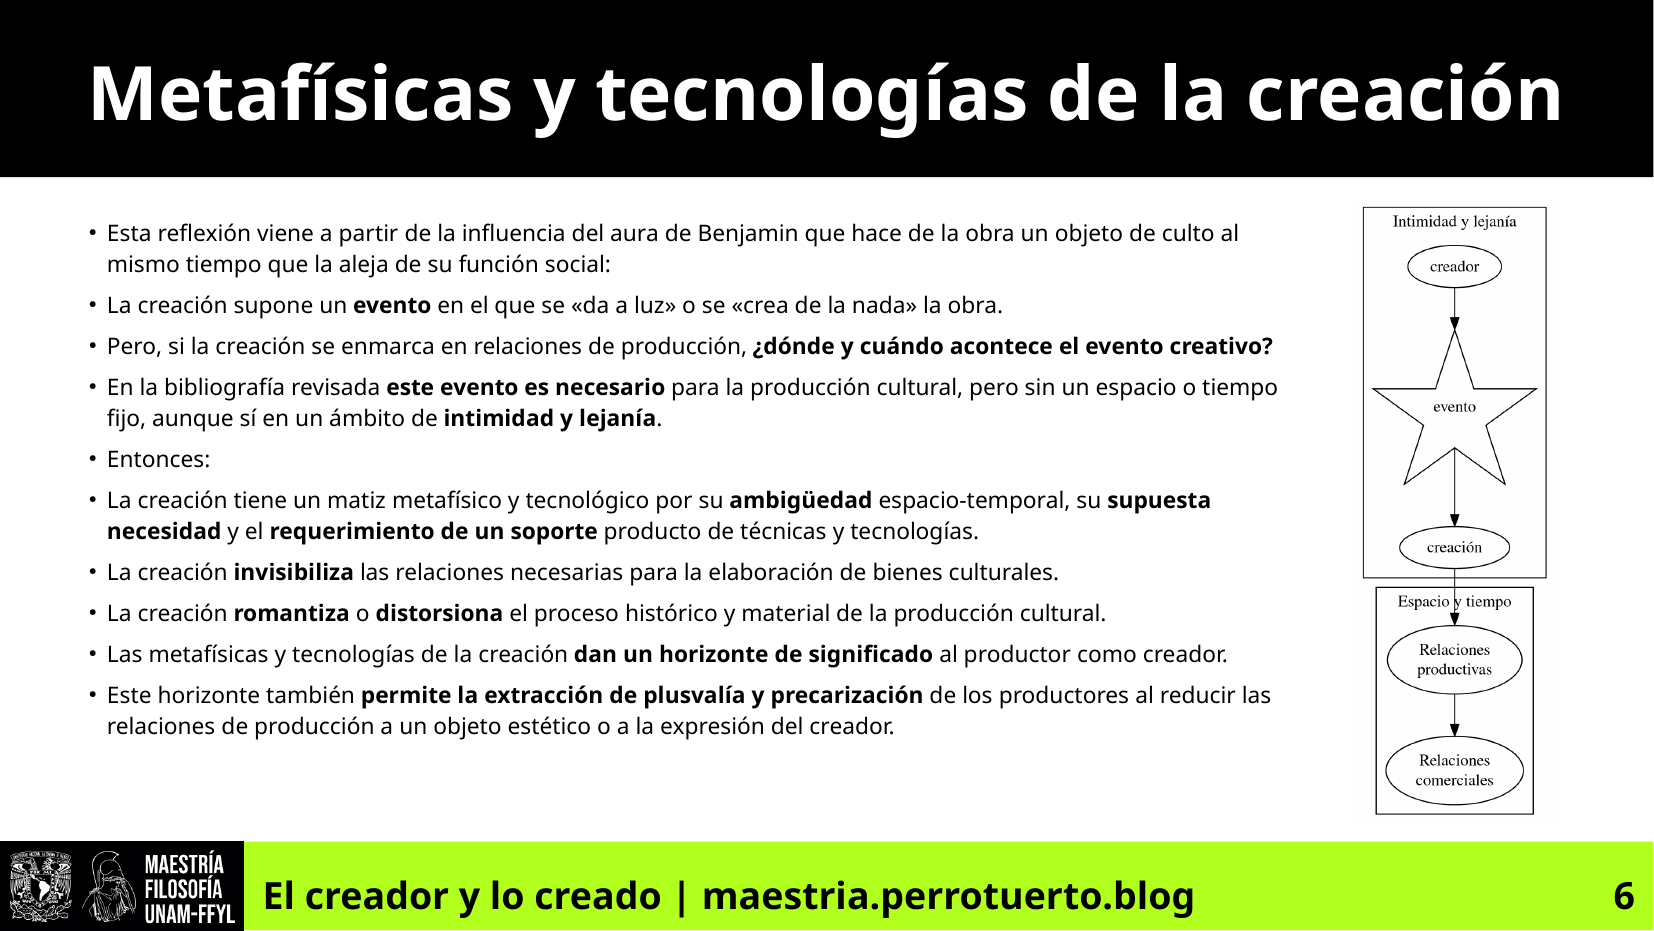

# Metafísicas y tecnologías de la creación
Esta reflexión viene a partir de la influencia del aura de Benjamin que hace de la obra un objeto de culto al mismo tiempo que la aleja de su función social:
La creación supone un evento en el que se «da a luz» o se «crea de la nada» la obra.
Pero, si la creación se enmarca en relaciones de producción, ¿dónde y cuándo acontece el evento creativo?
En la bibliografía revisada este evento es necesario para la producción cultural, pero sin un espacio o tiempo fijo, aunque sí en un ámbito de intimidad y lejanía.
Entonces:
La creación tiene un matiz metafísico y tecnológico por su ambigüedad espacio-temporal, su supuesta necesidad y el requerimiento de un soporte producto de técnicas y tecnologías.
La creación invisibiliza las relaciones necesarias para la elaboración de bienes culturales.
La creación romantiza o distorsiona el proceso histórico y material de la producción cultural.
Las metafísicas y tecnologías de la creación dan un horizonte de significado al productor como creador.
Este horizonte también permite la extracción de plusvalía y precarización de los productores al reducir las relaciones de producción a un objeto estético o a la expresión del creador.